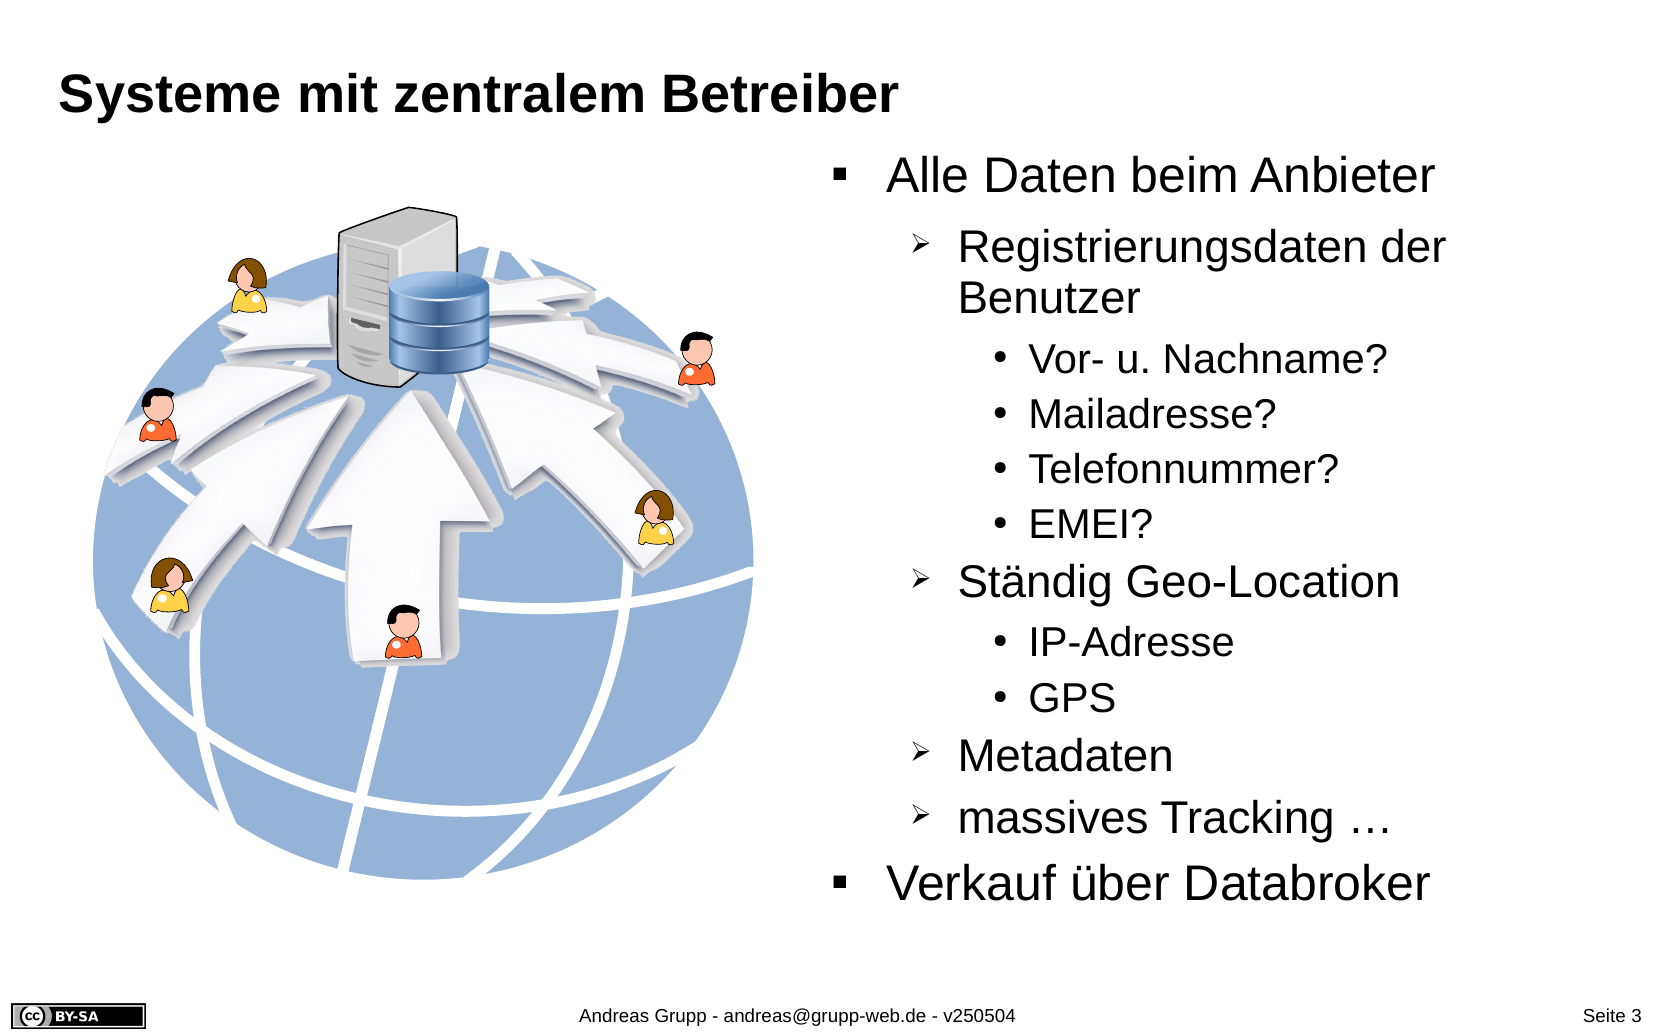

# Systeme mit zentralem Betreiber
Alle Daten beim Anbieter
Registrierungsdaten der Benutzer
Vor- u. Nachname?
Mailadresse?
Telefonnummer?
EMEI?
Ständig Geo-Location
IP-Adresse
GPS
Metadaten
massives Tracking …
Verkauf über Databroker
Andreas Grupp - andreas@grupp-web.de - v250504
3